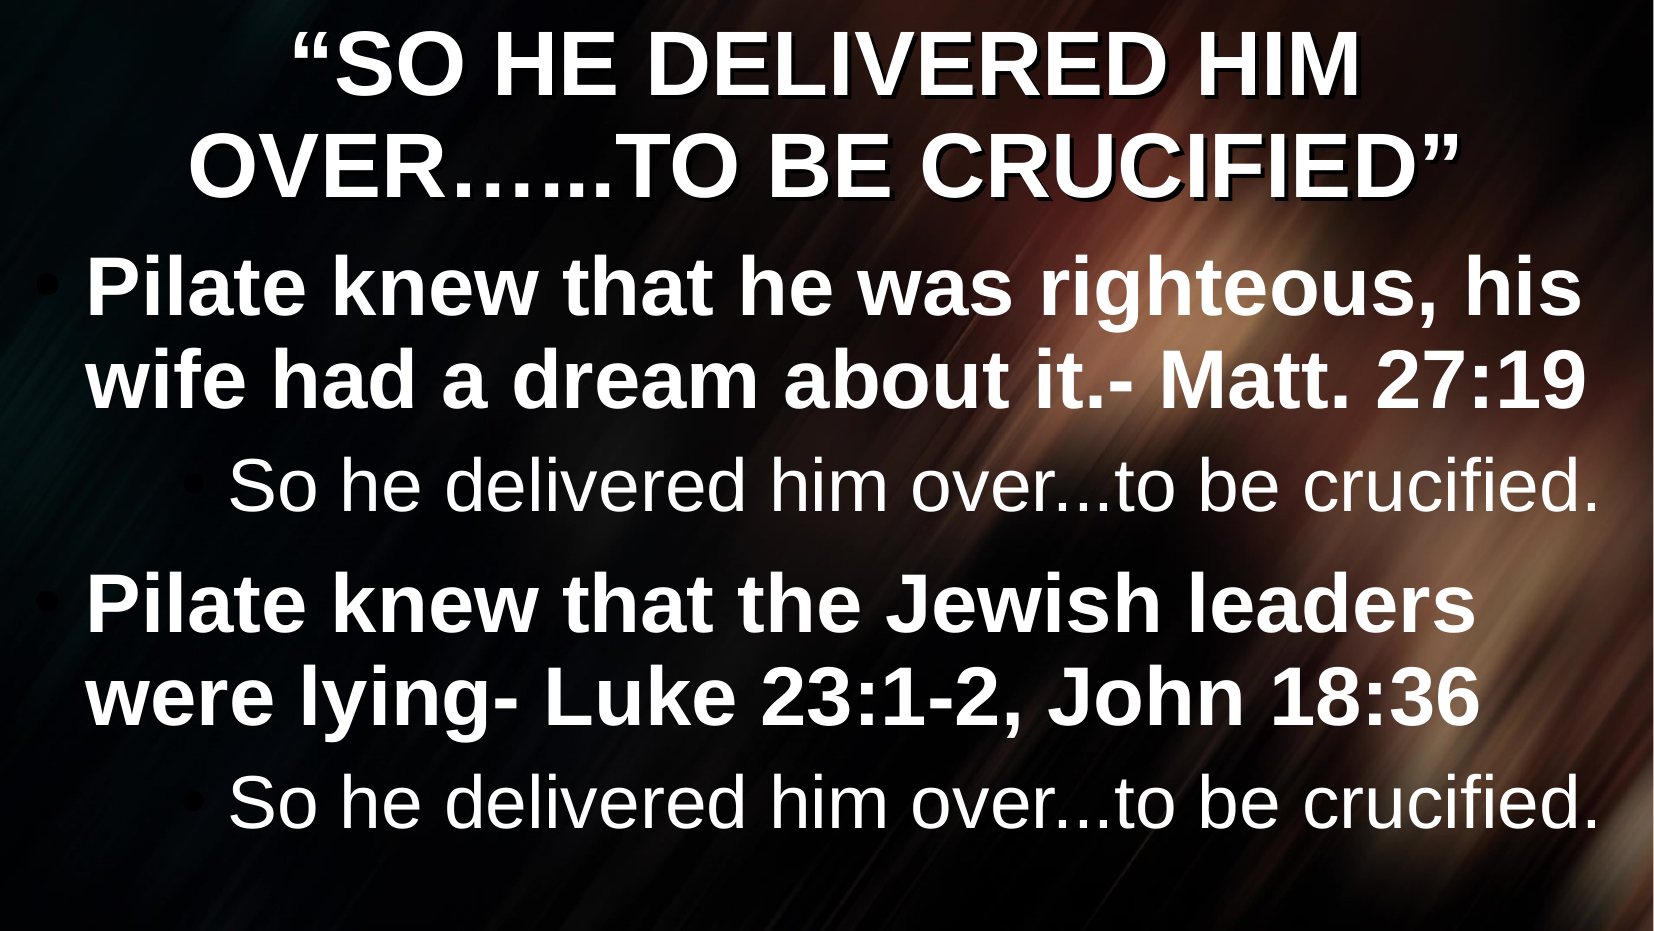

# “SO HE DELIVERED HIM OVER…...TO BE CRUCIFIED”
Pilate knew that he was righteous, his wife had a dream about it.- Matt. 27:19
So he delivered him over...to be crucified.
Pilate knew that the Jewish leaders were lying- Luke 23:1-2, John 18:36
So he delivered him over...to be crucified.